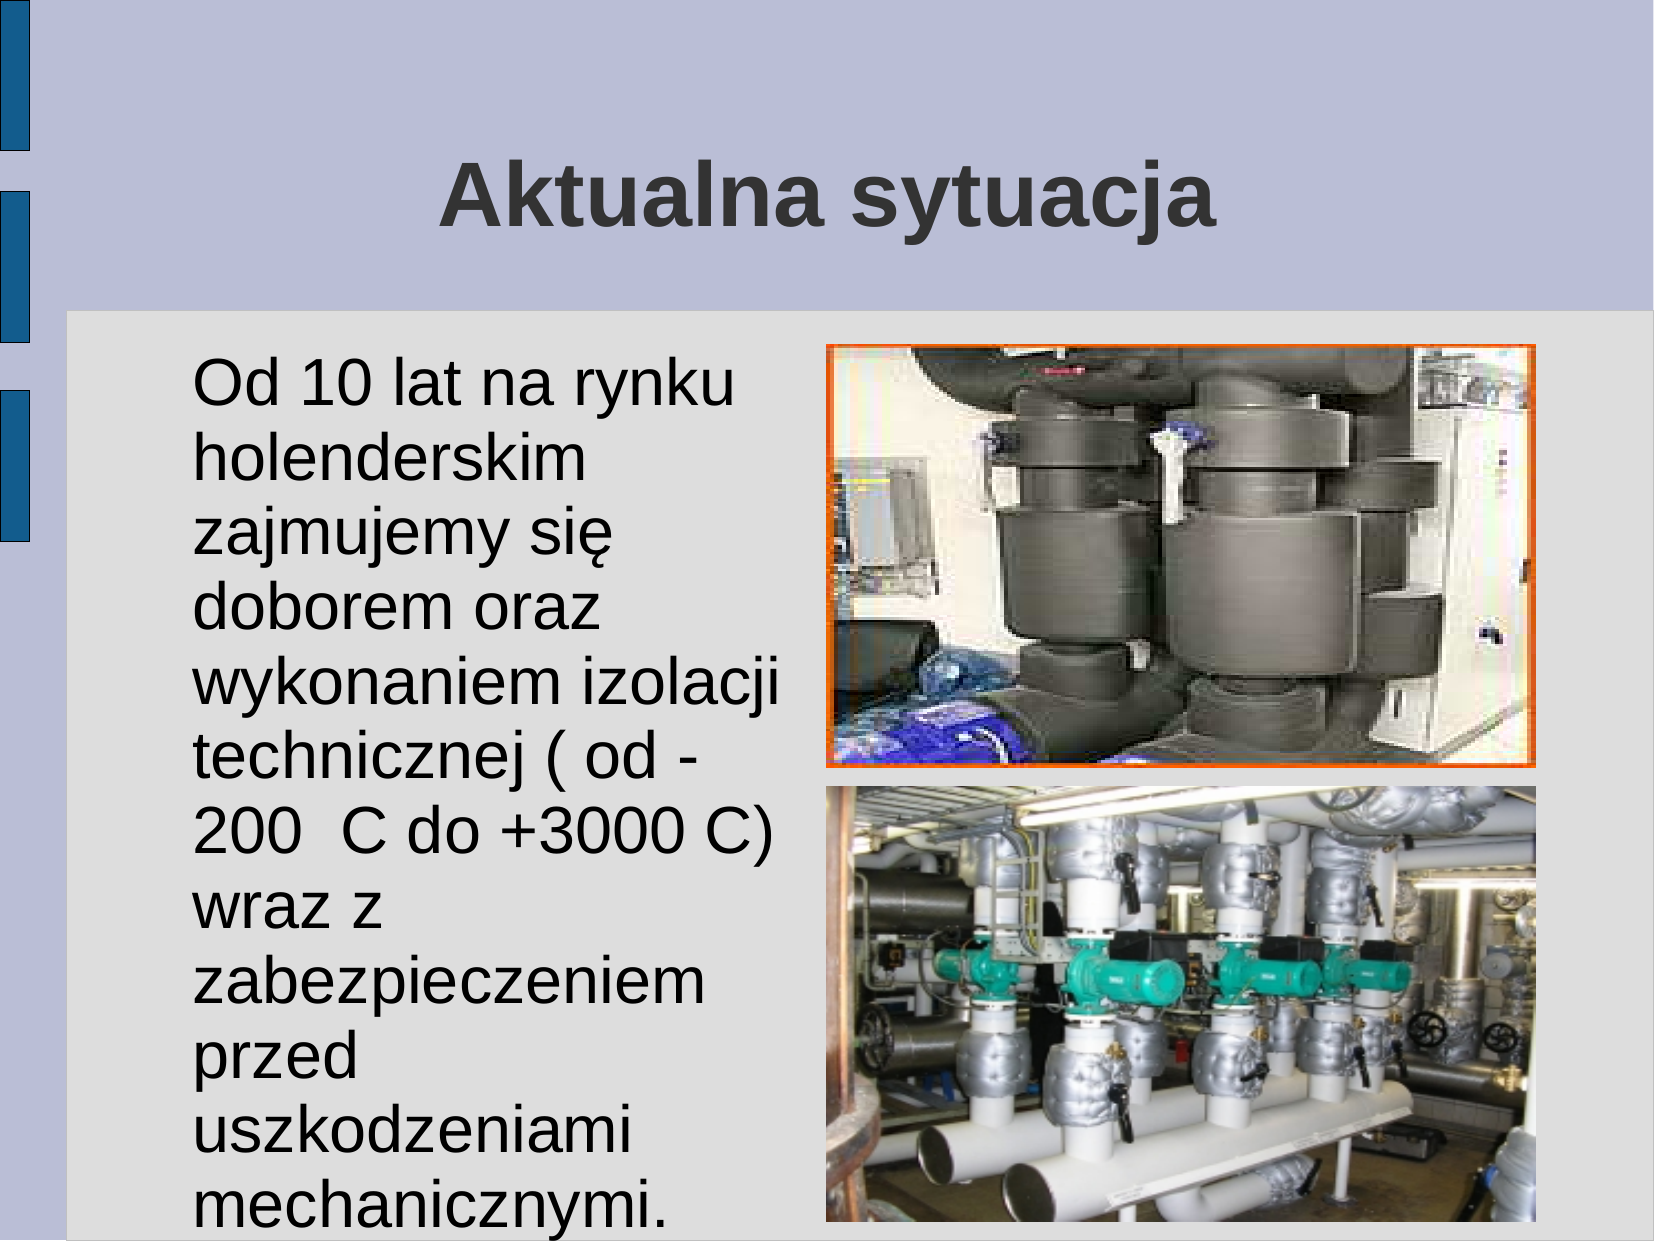

# Aktualna sytuacja
Od 10 lat na rynku holenderskim zajmujemy się doborem oraz wykonaniem izolacji technicznej ( od -200 C do +3000 C) wraz z zabezpieczeniem przed uszkodzeniami mechanicznymi.